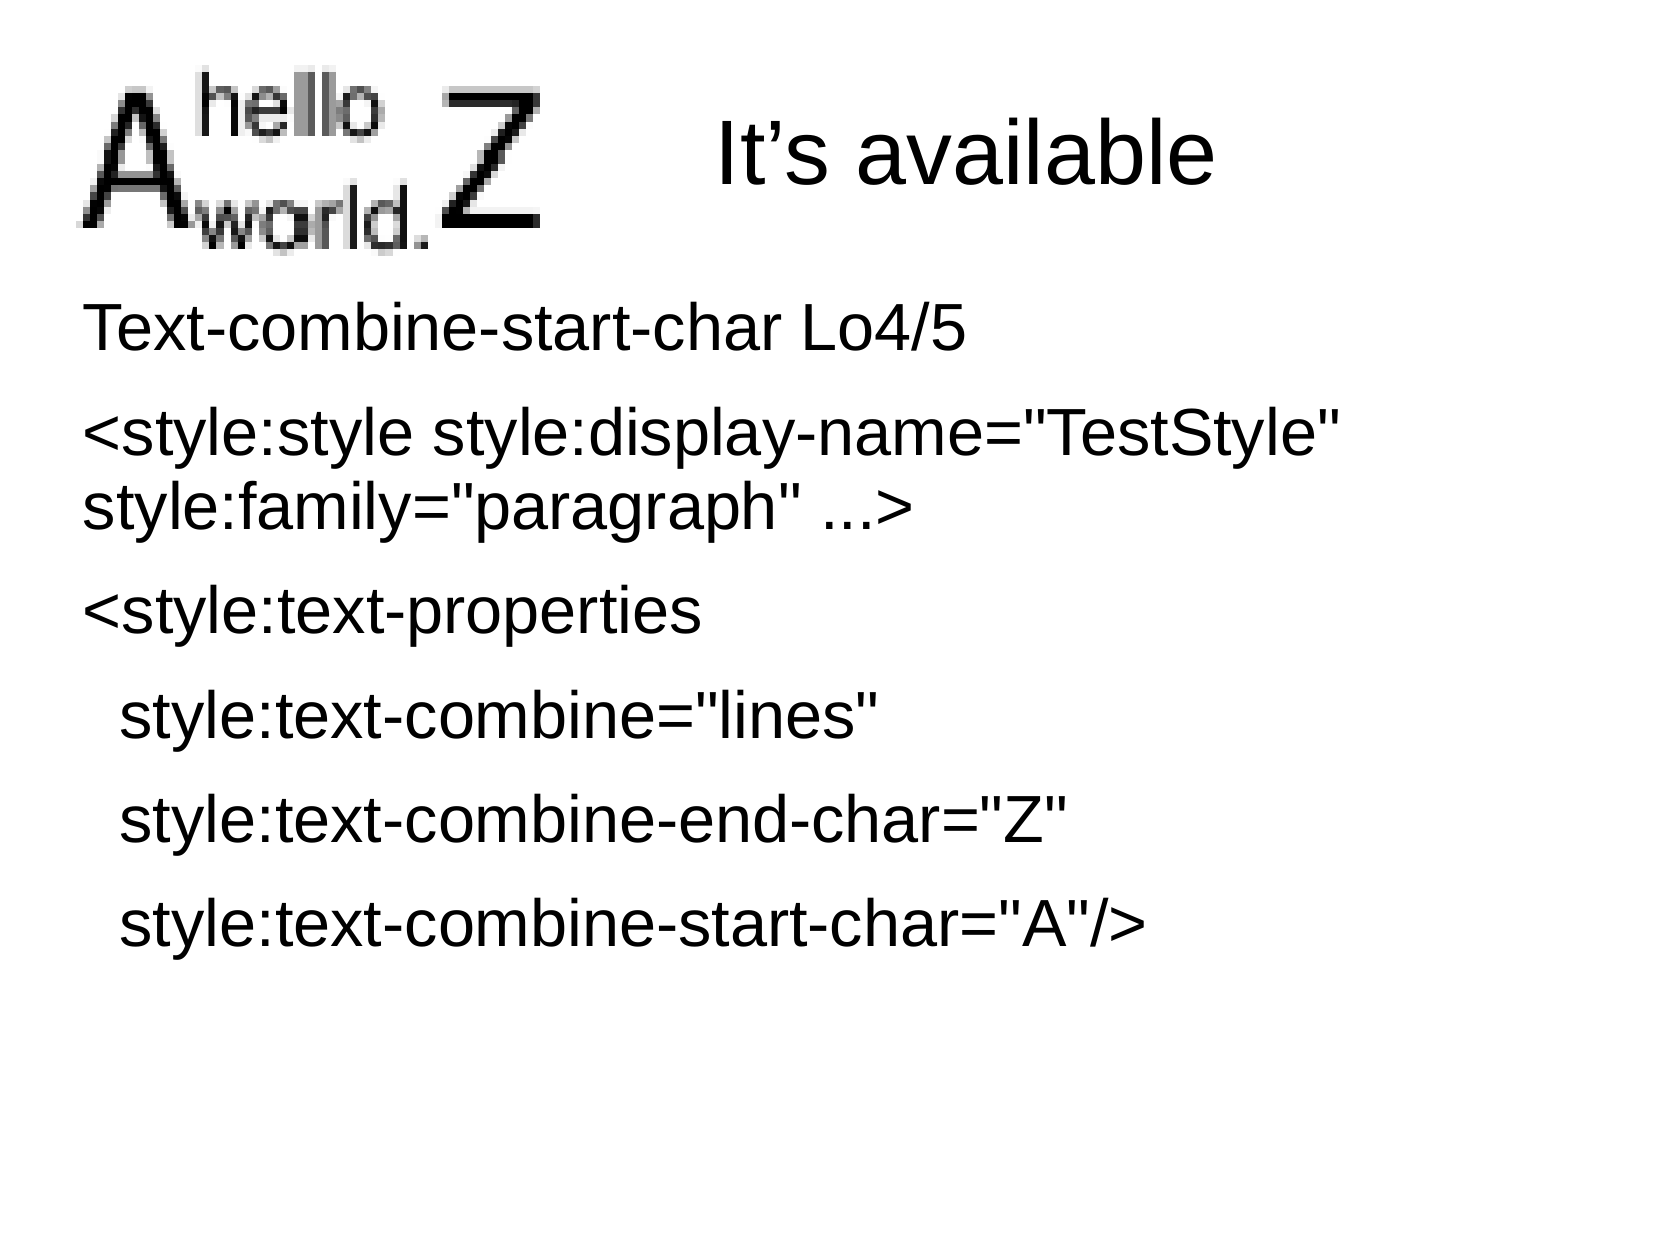

# It’s available
Text-combine-start-char Lo4/5
<style:style style:display-name="TestStyle" style:family="paragraph" ...>
<style:text-properties
 style:text-combine="lines"
 style:text-combine-end-char="Z"
 style:text-combine-start-char="A"/>